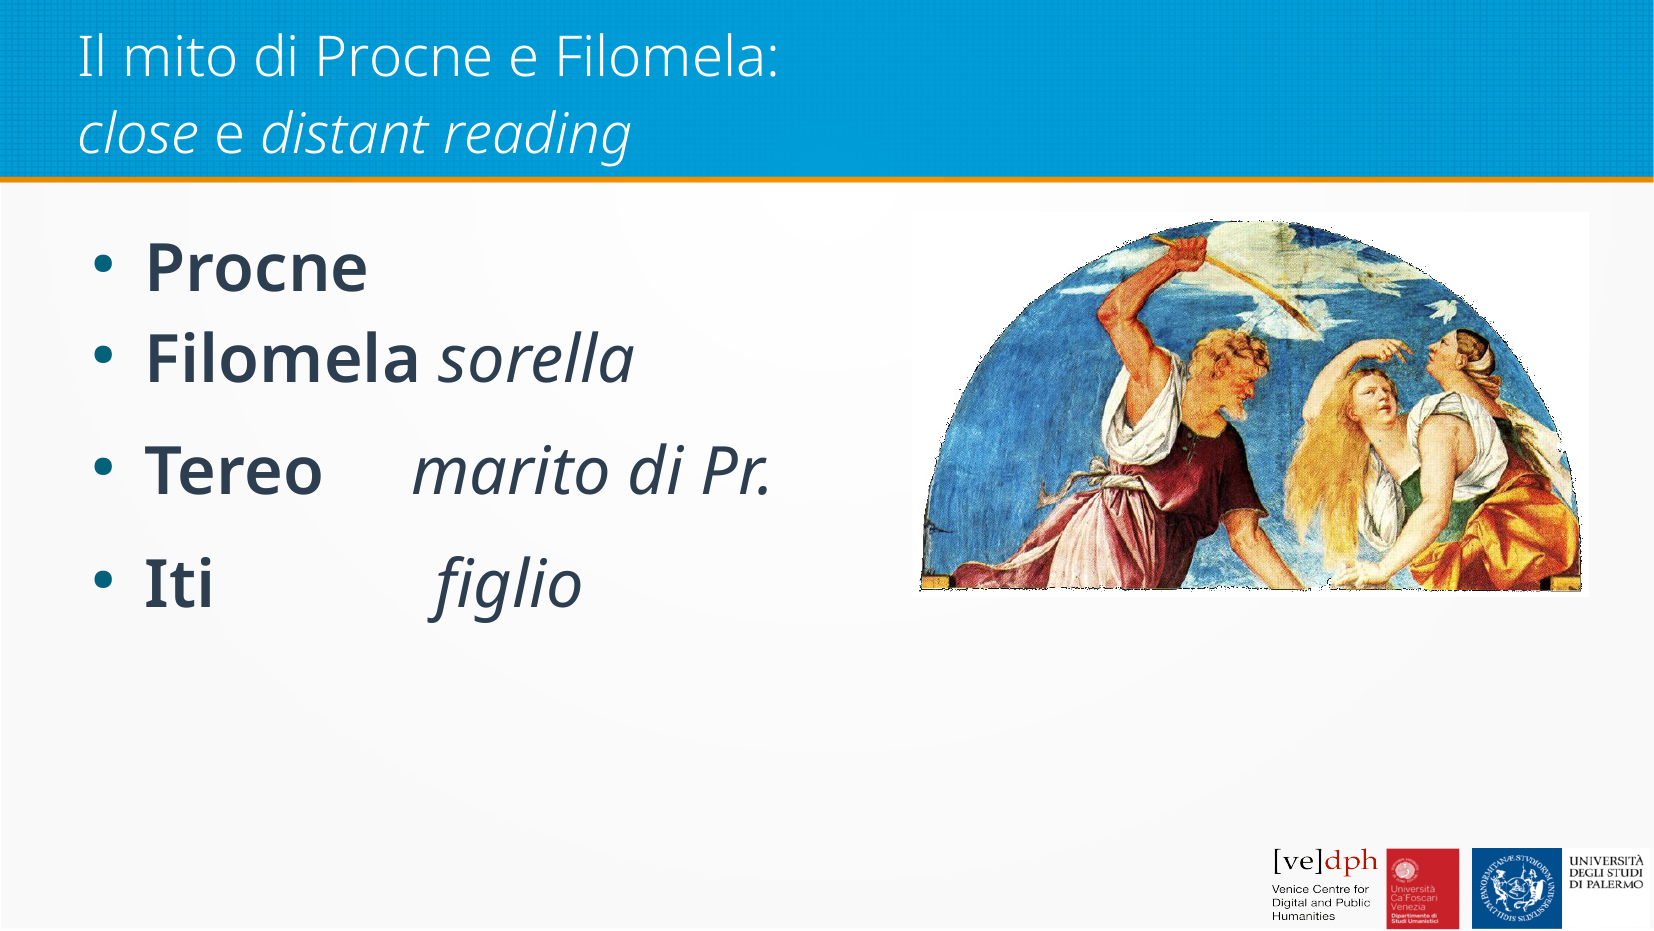

# Il mito di Procne e Filomela: close e distant reading
Procne
Filomela sorella
Tereo marito di Pr.
Iti 		 figlio